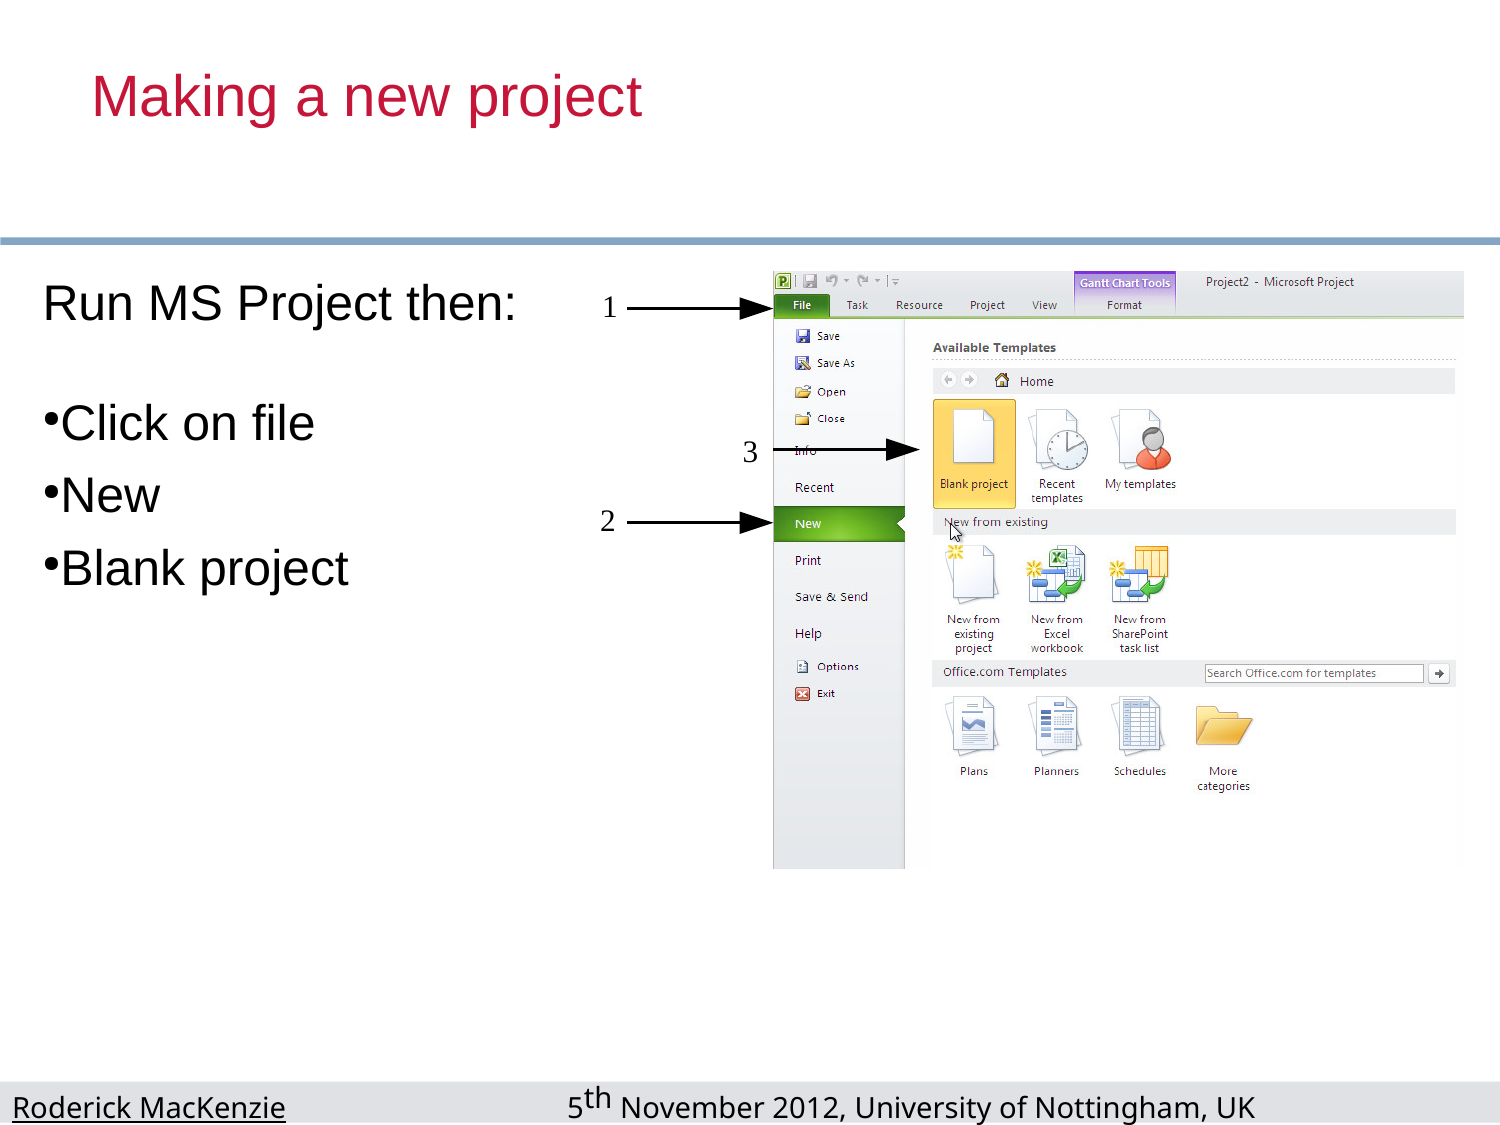

# Making a new project
Run MS Project then:
Click on file
New
Blank project
1
3
2